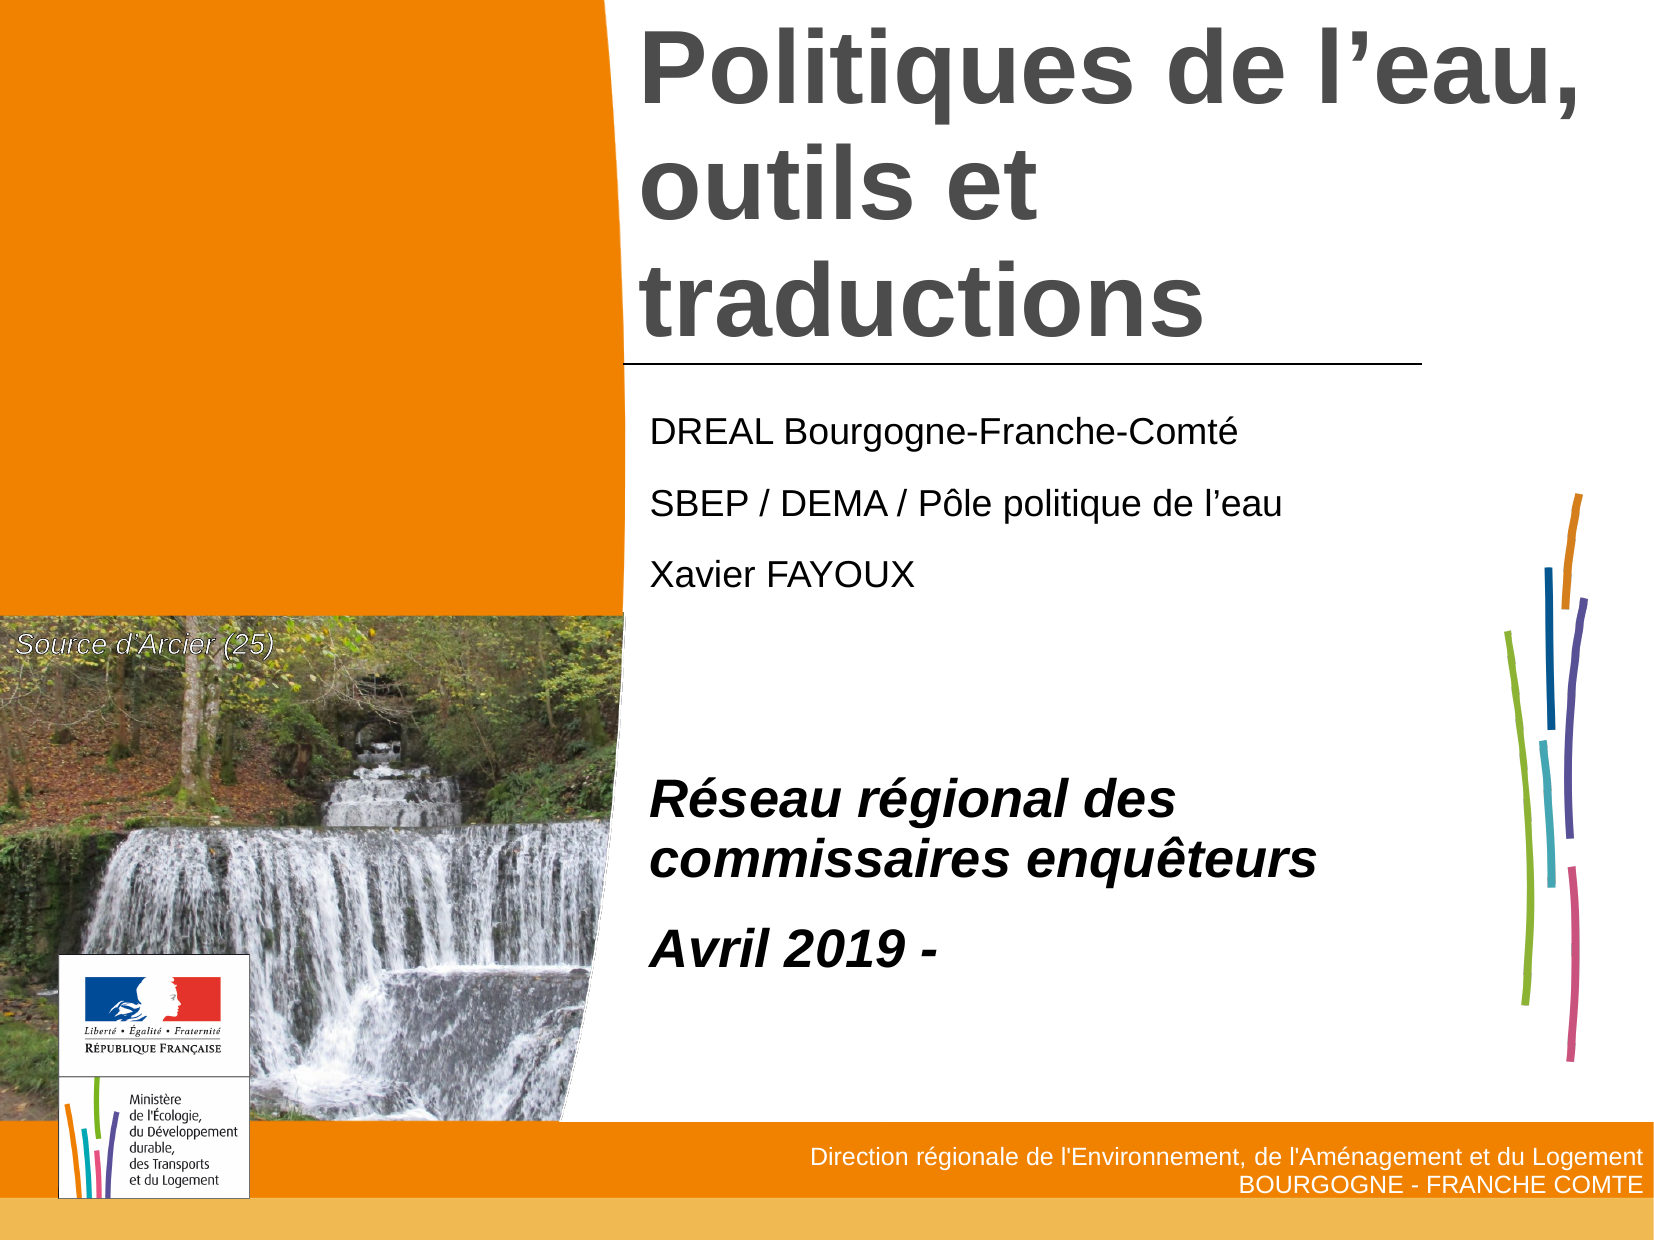

# Politiques de l’eau, outils et traductions
DREAL Bourgogne-Franche-Comté
SBEP / DEMA / Pôle politique de l’eau
Xavier FAYOUX
Réseau régional des commissaires enquêteurs
Avril 2019 -
Source d’Arcier (25)